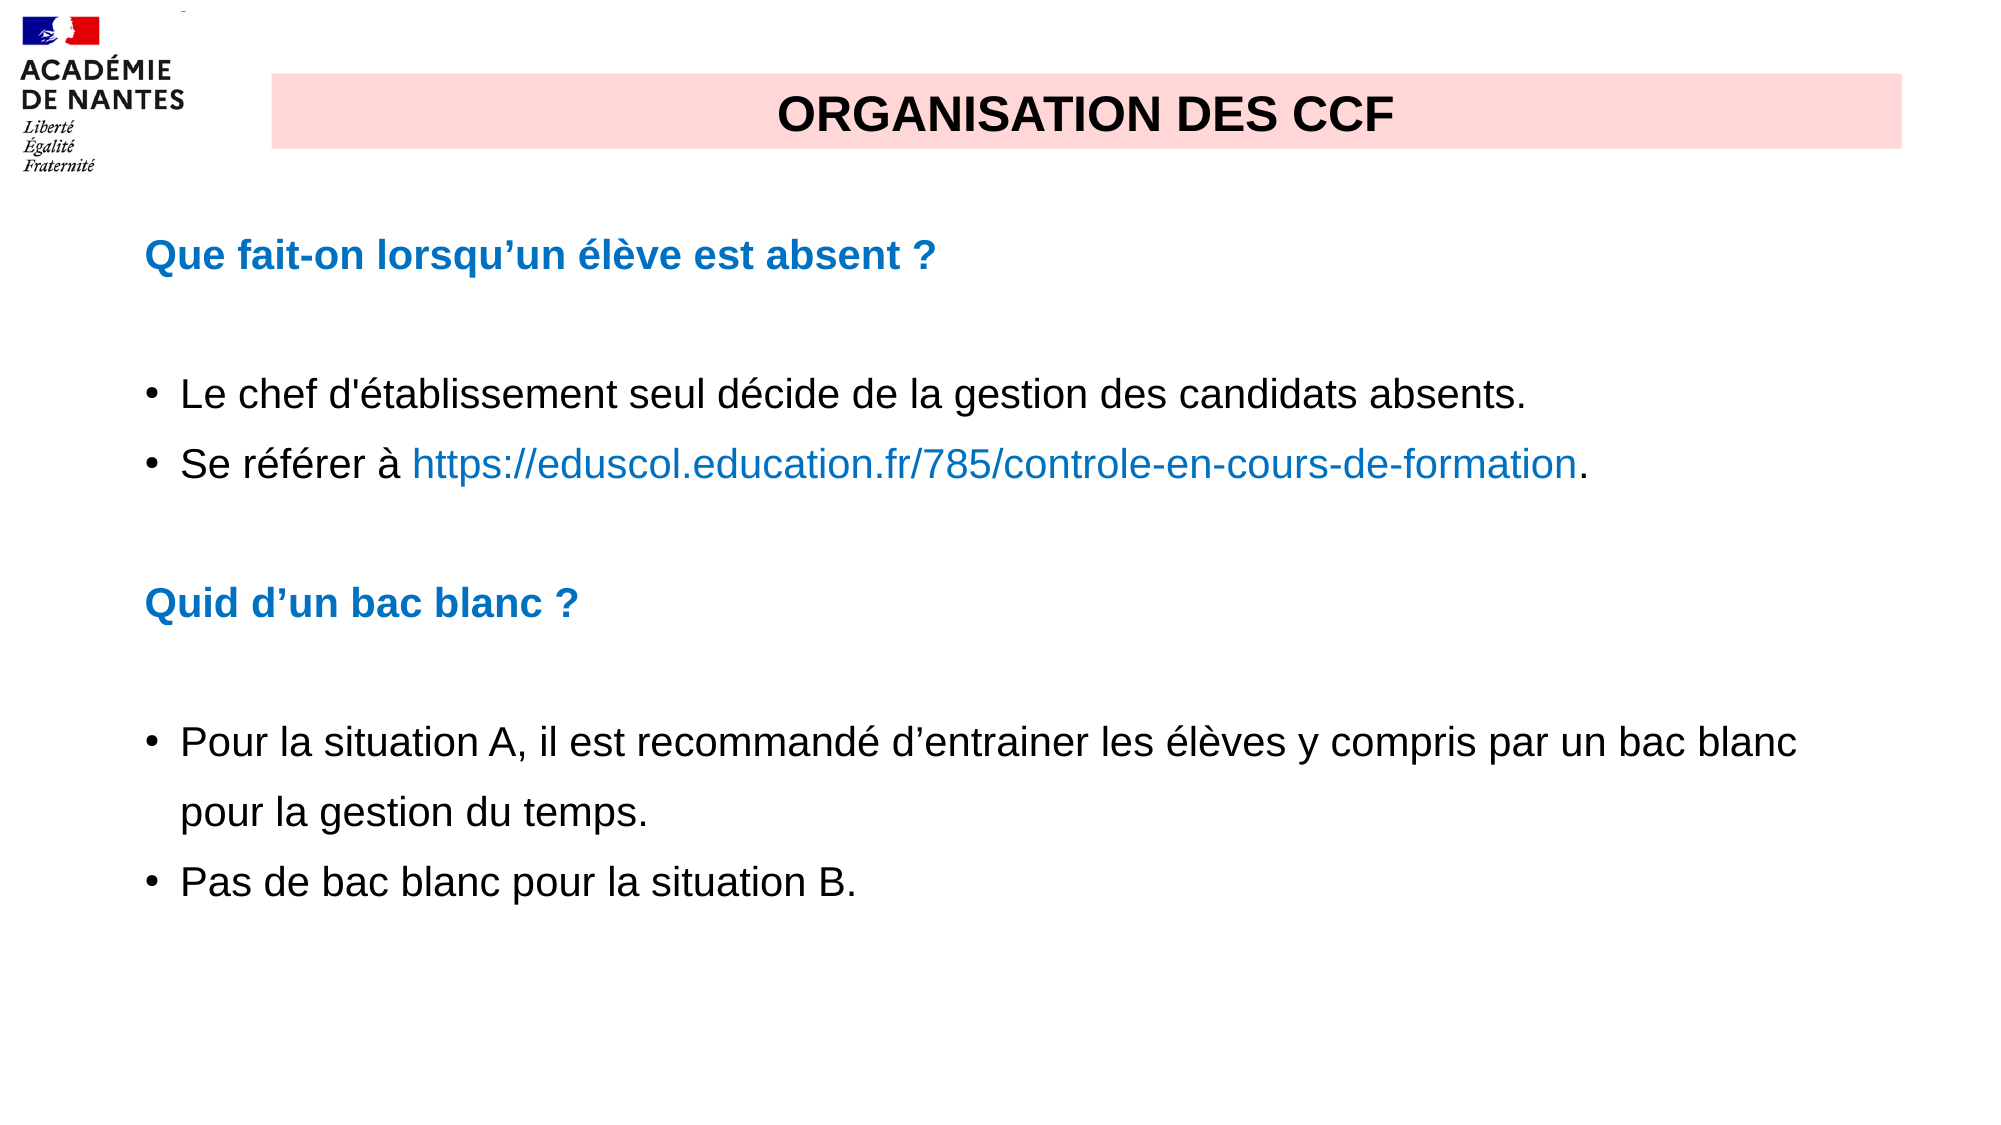

ORGANISATION DES CCF
Que fait-on lorsqu’un élève est absent ?
Le chef d'établissement seul décide de la gestion des candidats absents.
Se référer à https://eduscol.education.fr/785/controle-en-cours-de-formation.
Quid d’un bac blanc ?
Pour la situation A, il est recommandé d’entrainer les élèves y compris par un bac blanc pour la gestion du temps.
Pas de bac blanc pour la situation B.